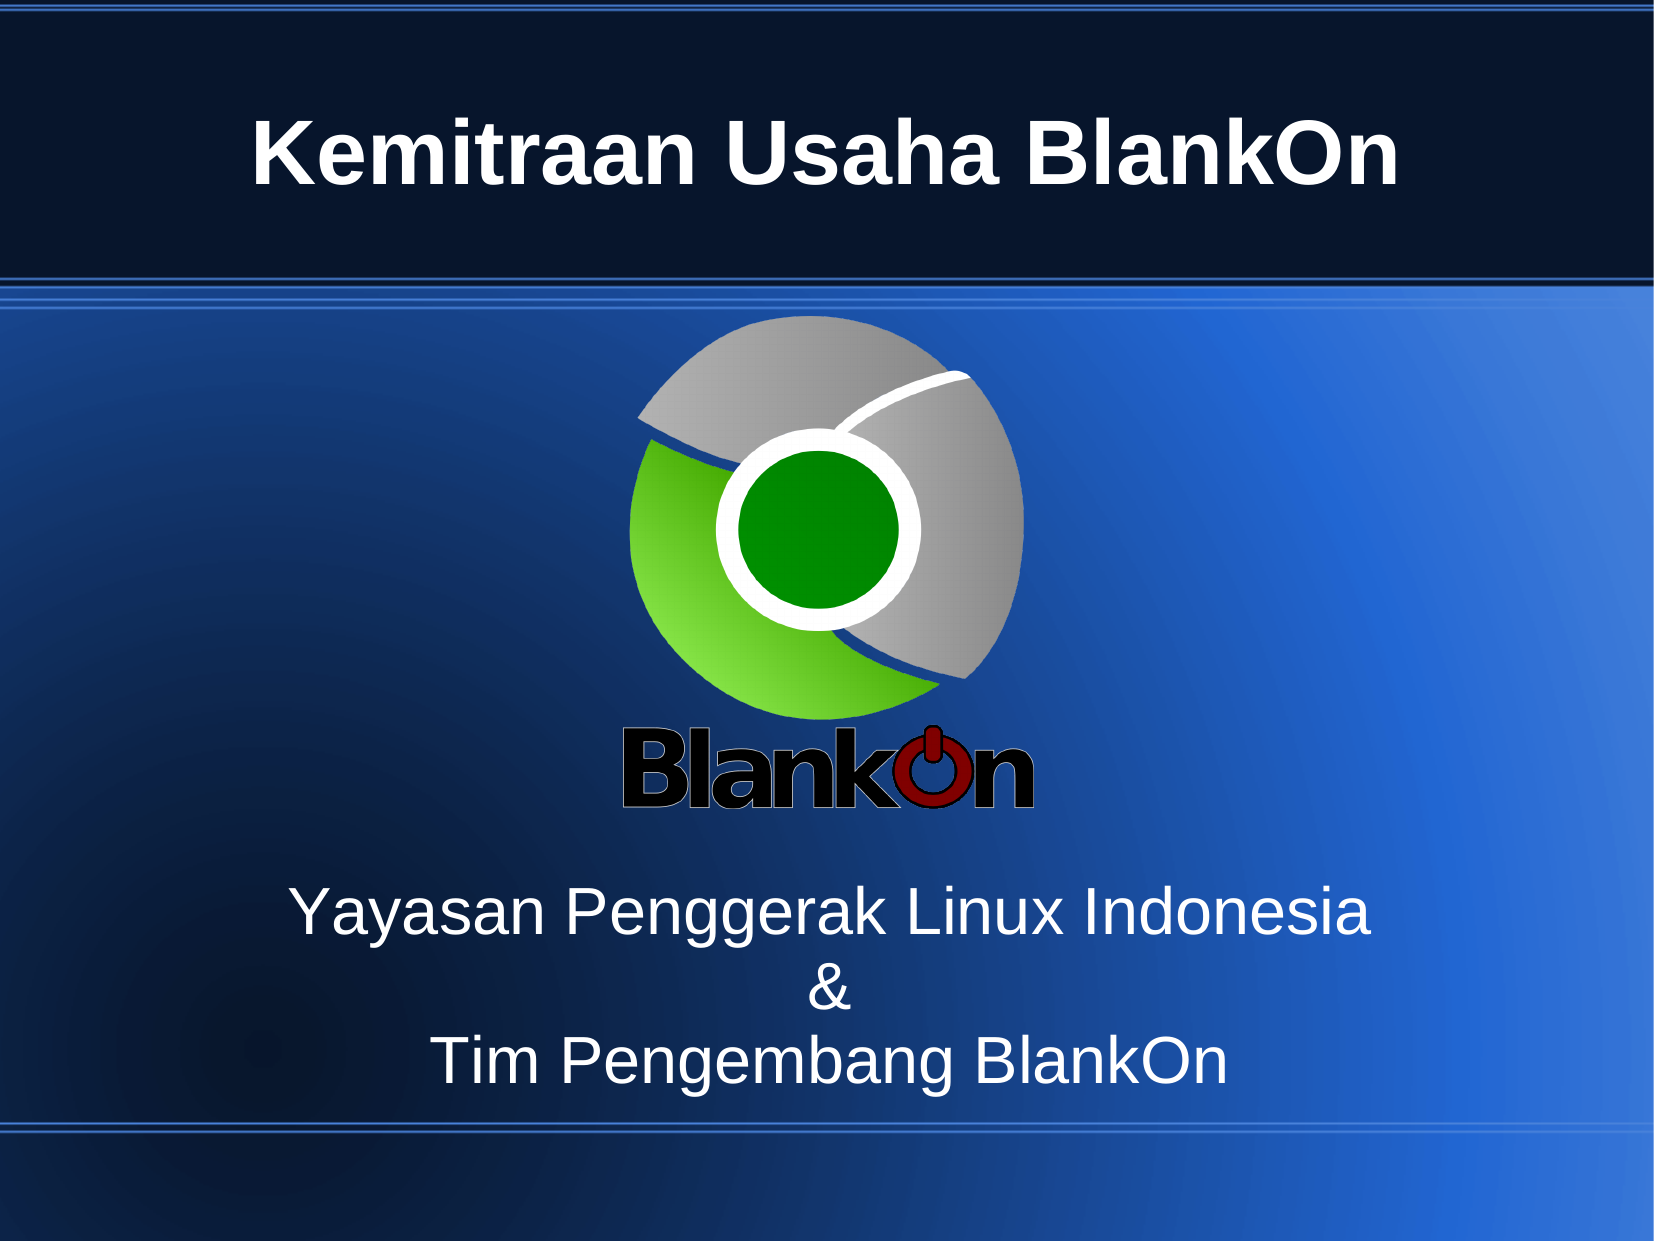

# Kemitraan Usaha BlankOn
Yayasan Penggerak Linux Indonesia
&
Tim Pengembang BlankOn